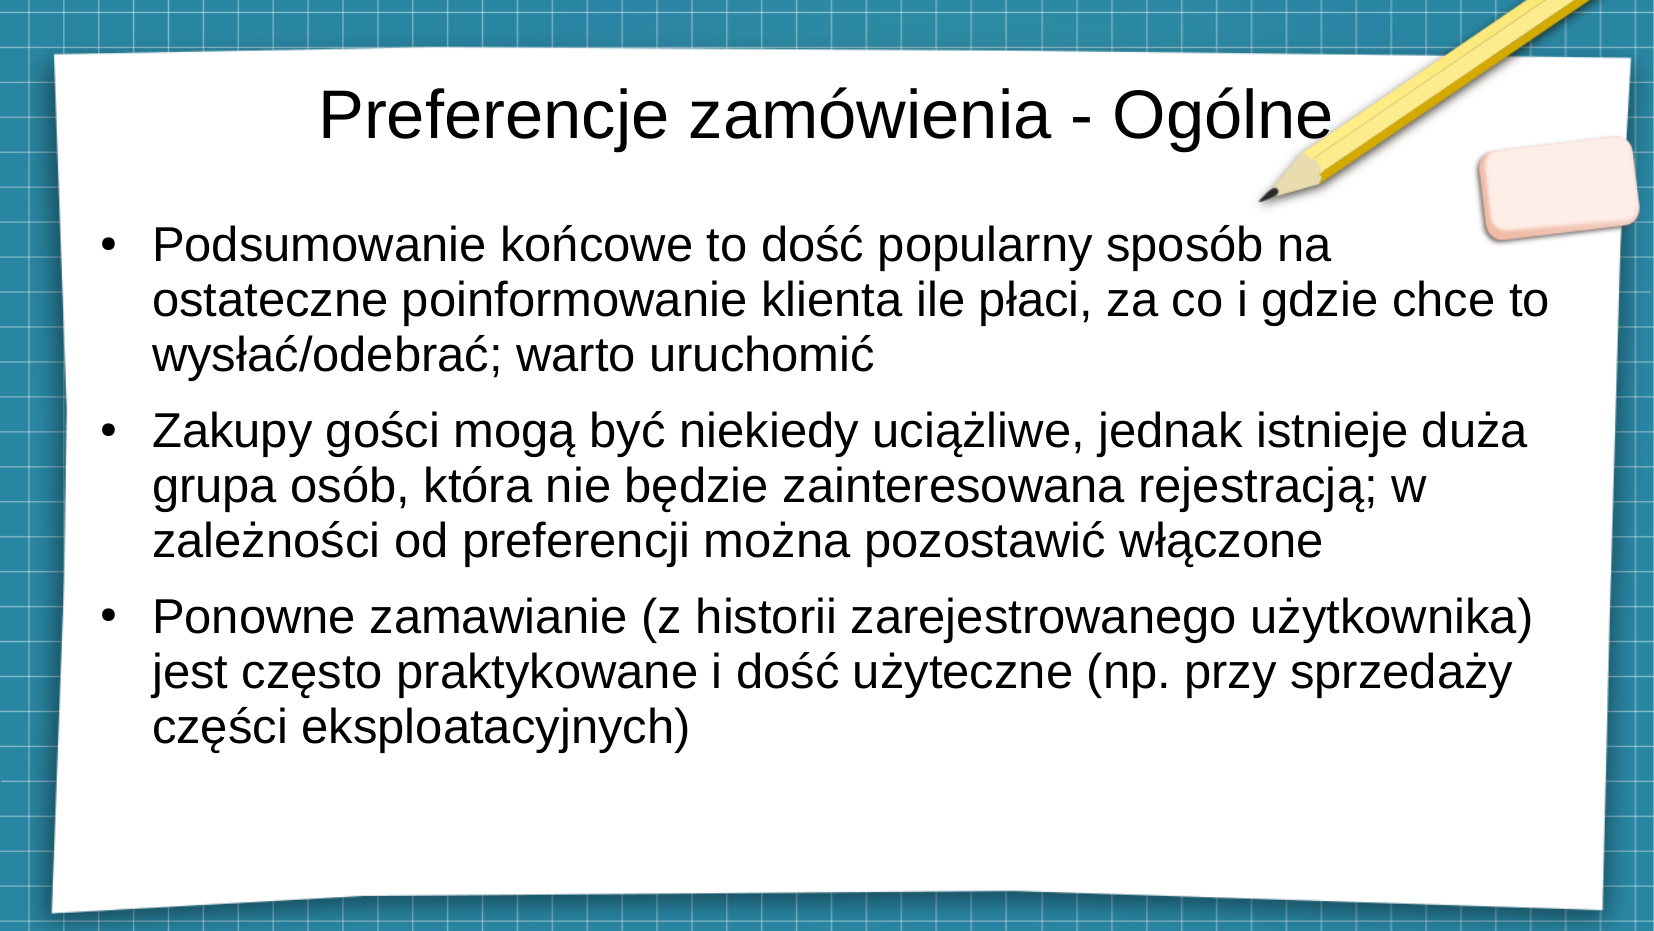

# Preferencje zamówienia - Ogólne
Podsumowanie końcowe to dość popularny sposób na ostateczne poinformowanie klienta ile płaci, za co i gdzie chce to wysłać/odebrać; warto uruchomić
Zakupy gości mogą być niekiedy uciążliwe, jednak istnieje duża grupa osób, która nie będzie zainteresowana rejestracją; w zależności od preferencji można pozostawić włączone
Ponowne zamawianie (z historii zarejestrowanego użytkownika) jest często praktykowane i dość użyteczne (np. przy sprzedaży części eksploatacyjnych)